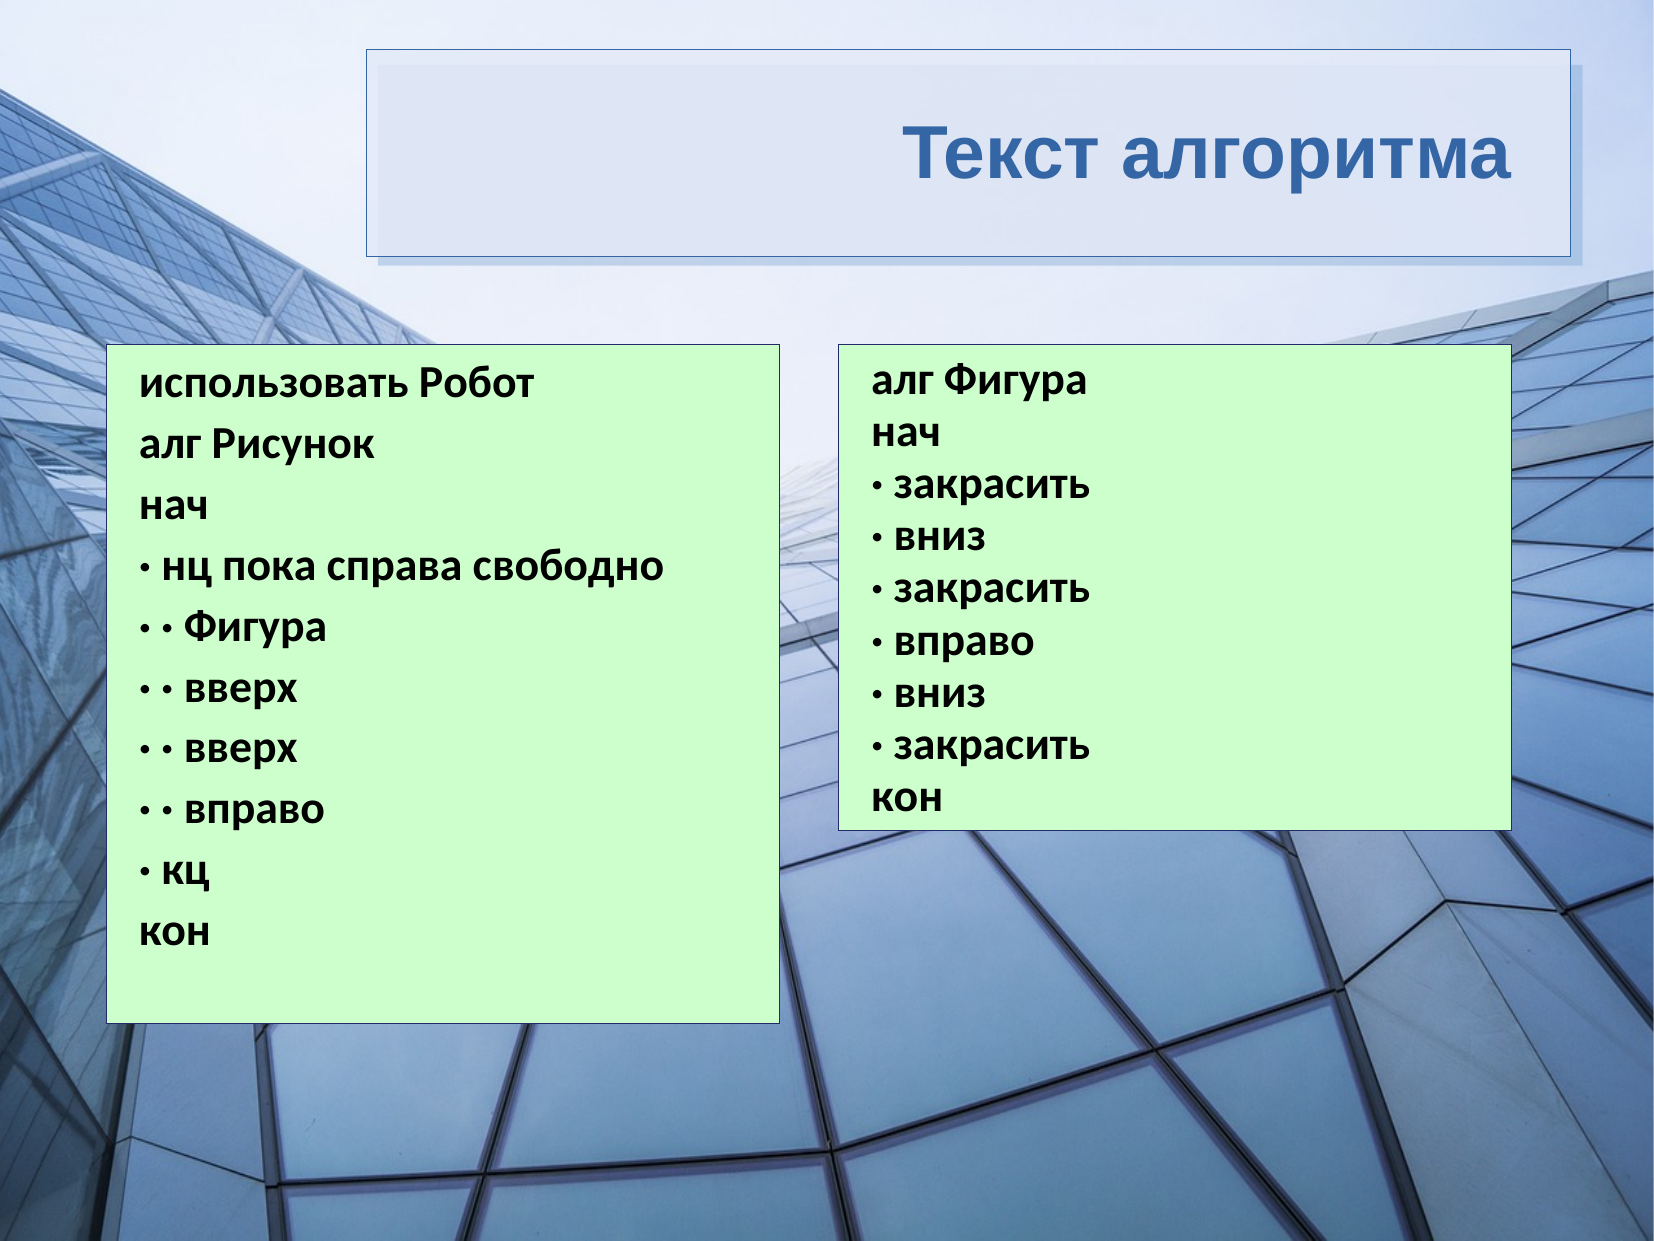

# Текст алгоритма
использовать Робот
алг Рисунок
нач
· нц пока справа свободно
· · Фигура
· · вверх
· · вверх
· · вправо
· кц
кон
алг Фигура
нач
· закрасить
· вниз
· закрасить
· вправо
· вниз
· закрасить
кон